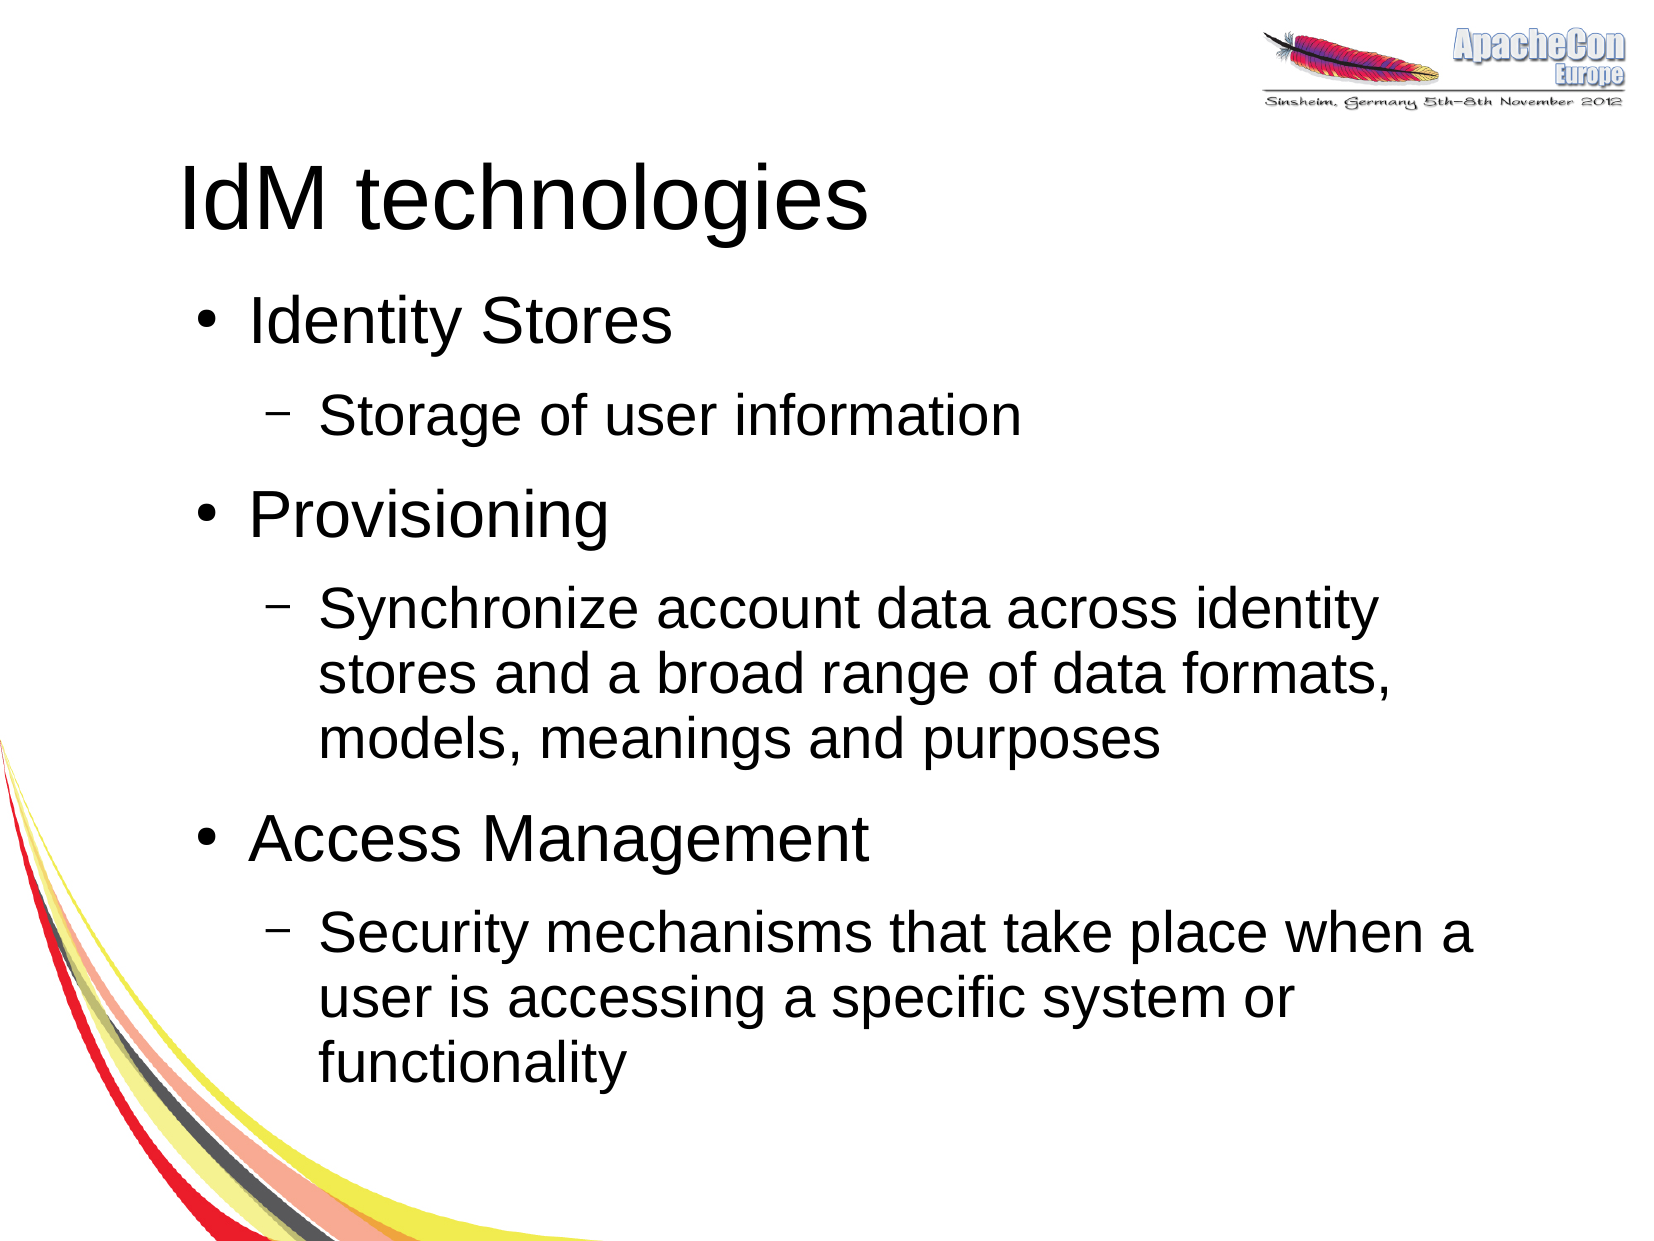

# IdM technologies
Identity Stores
Storage of user information
Provisioning
Synchronize account data across identity stores and a broad range of data formats, models, meanings and purposes
Access Management
Security mechanisms that take place when a user is accessing a specific system or functionality